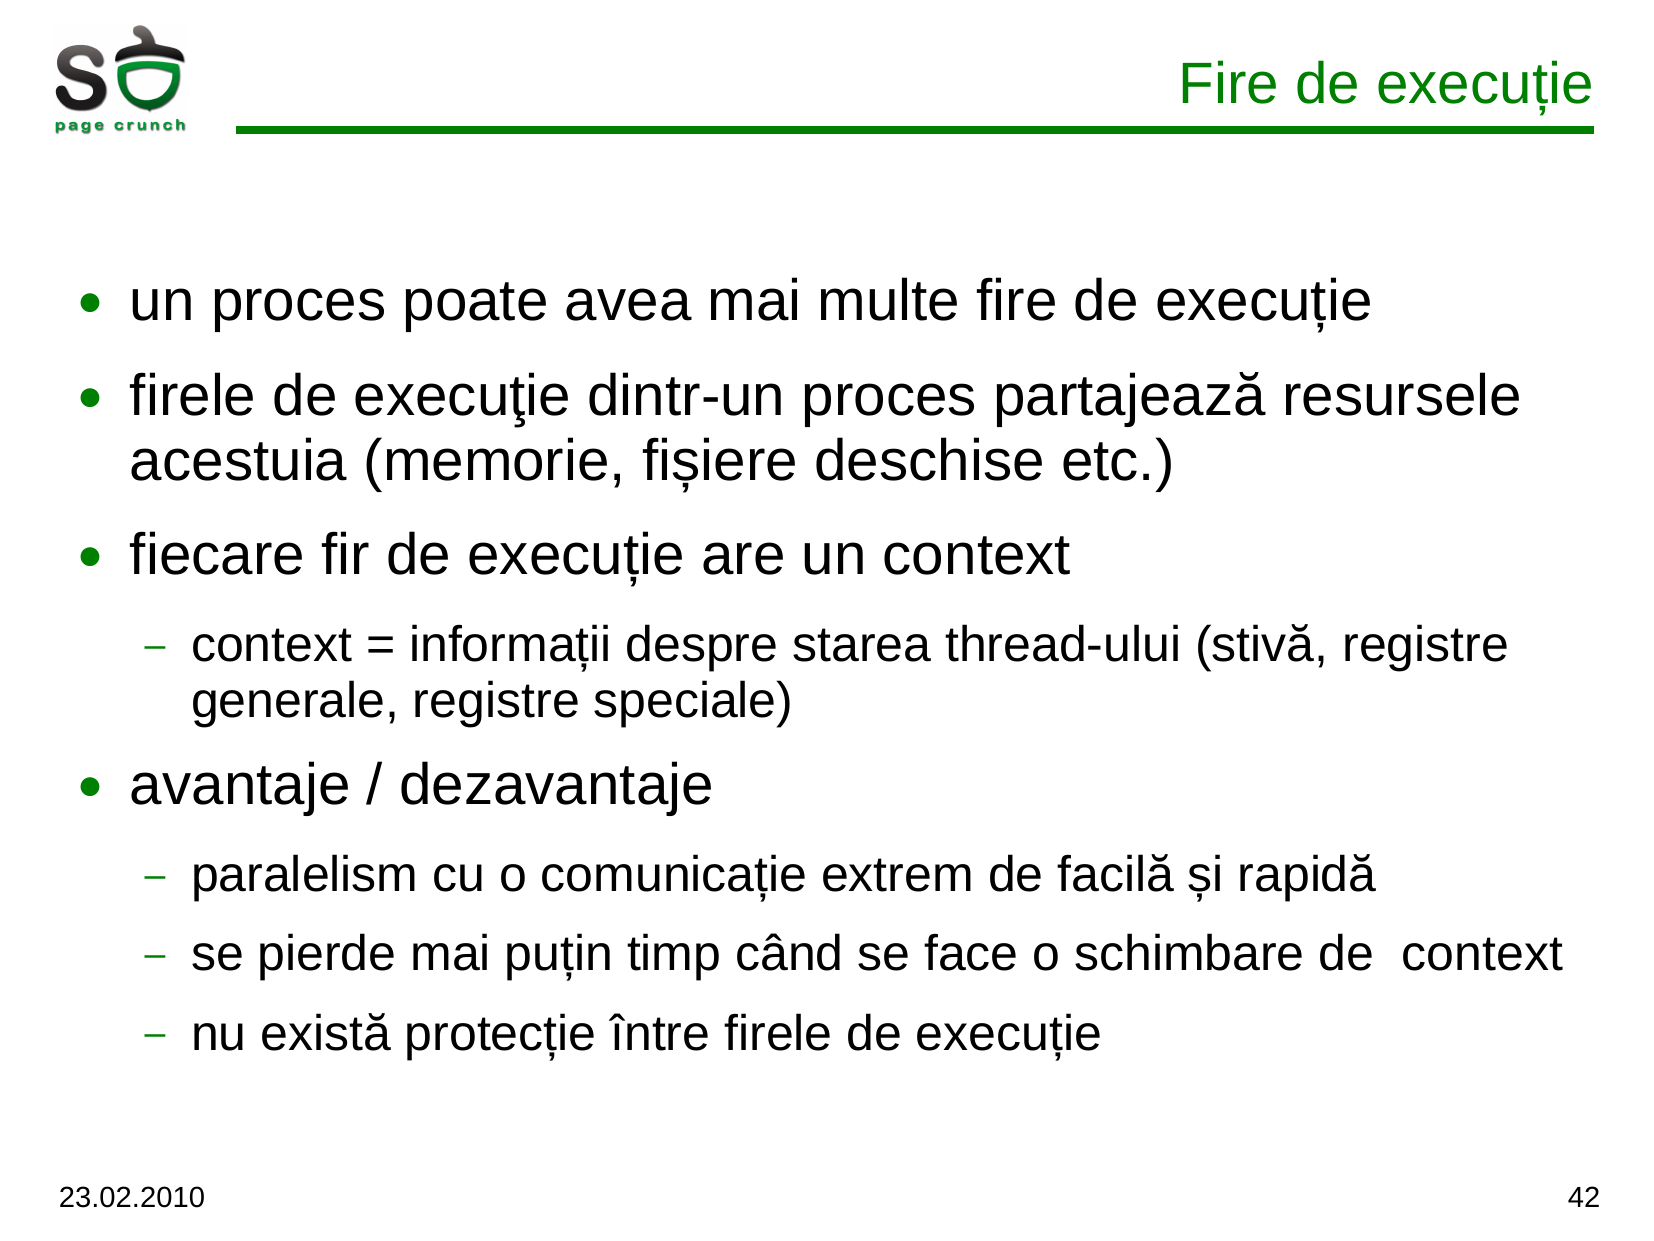

# Fire de execuție
un proces poate avea mai multe fire de execuție
firele de execuţie dintr-un proces partajează resursele acestuia (memorie, fișiere deschise etc.)
fiecare fir de execuție are un context
context = informații despre starea thread-ului (stivă, registre generale, registre speciale)
avantaje / dezavantaje
paralelism cu o comunicație extrem de facilă și rapidă
se pierde mai puțin timp când se face o schimbare de context
nu există protecție între firele de execuție
23.02.2010
42